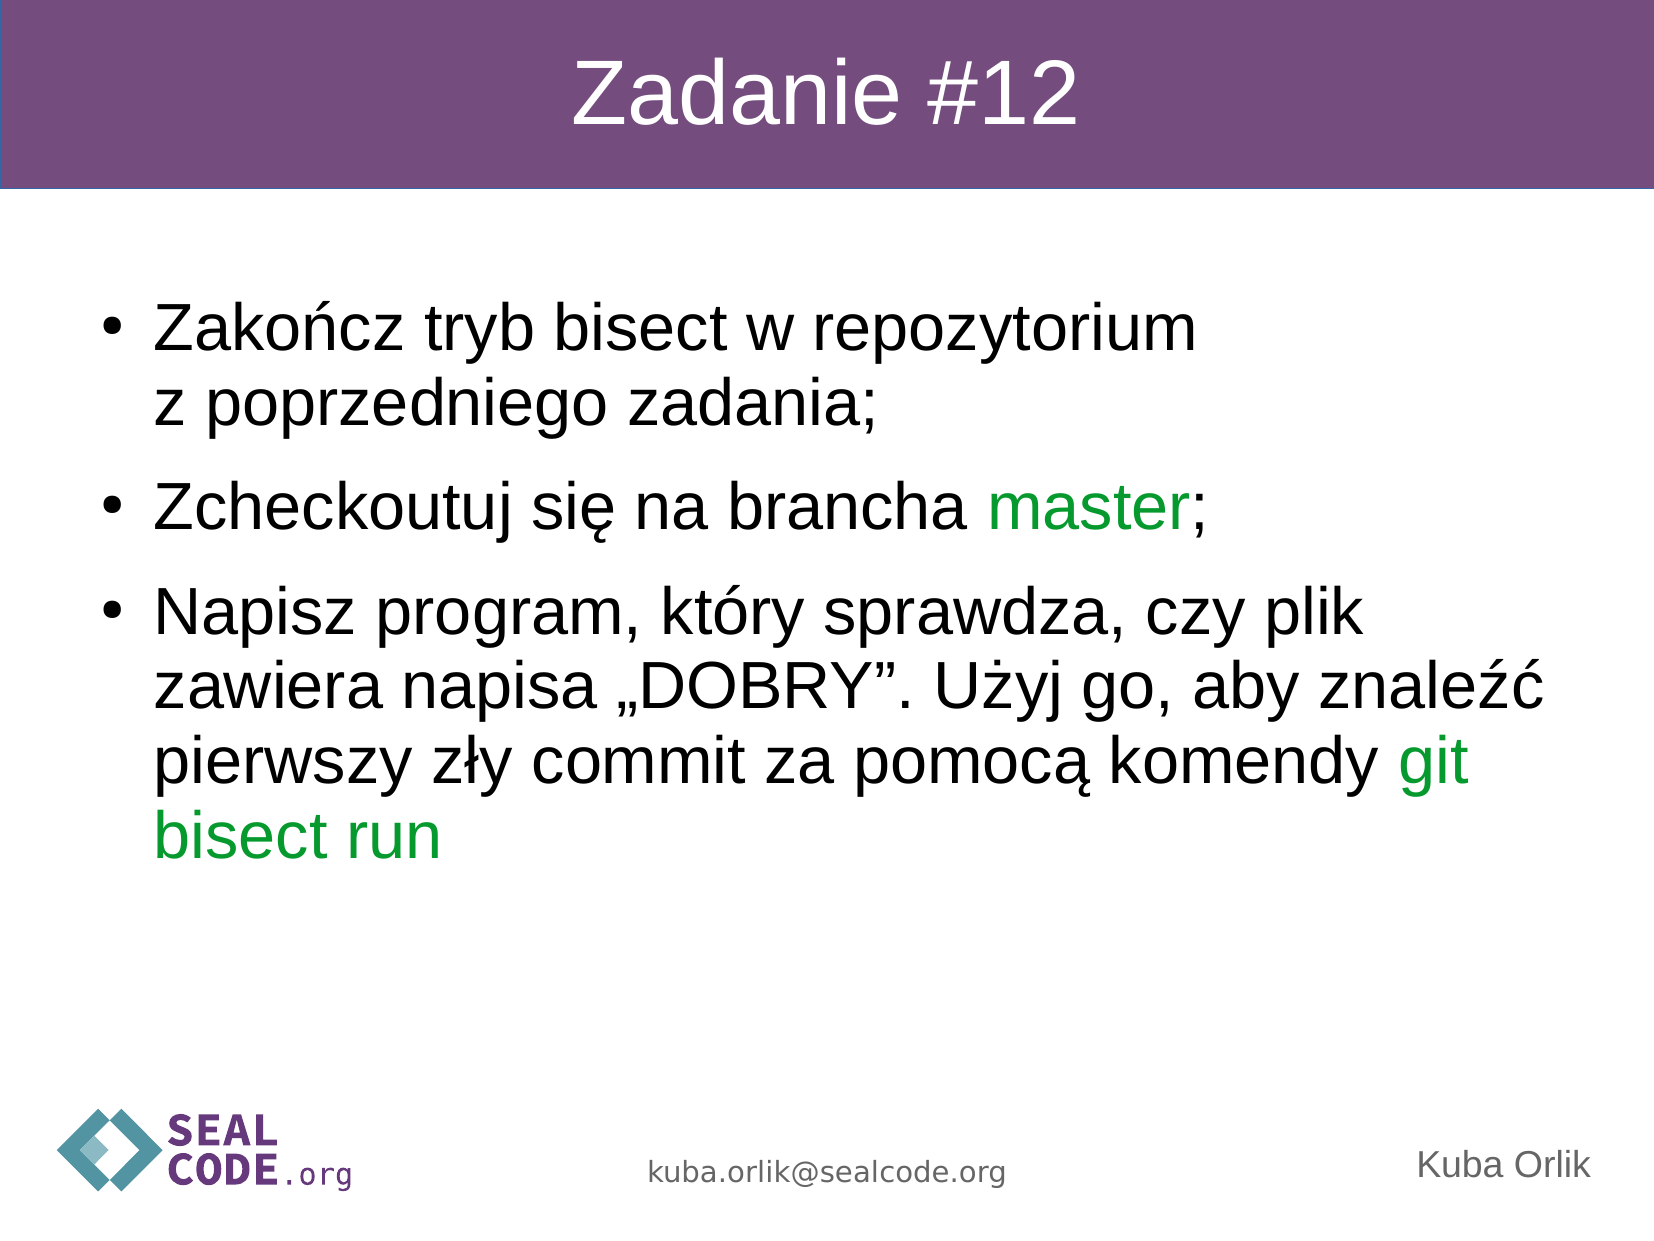

# Zadanie #12
Zakończ tryb bisect w repozytorium z poprzedniego zadania;
Zcheckoutuj się na brancha master;
Napisz program, który sprawdza, czy plik zawiera napisa „DOBRY”. Użyj go, aby znaleźć pierwszy zły commit za pomocą komendy git bisect run